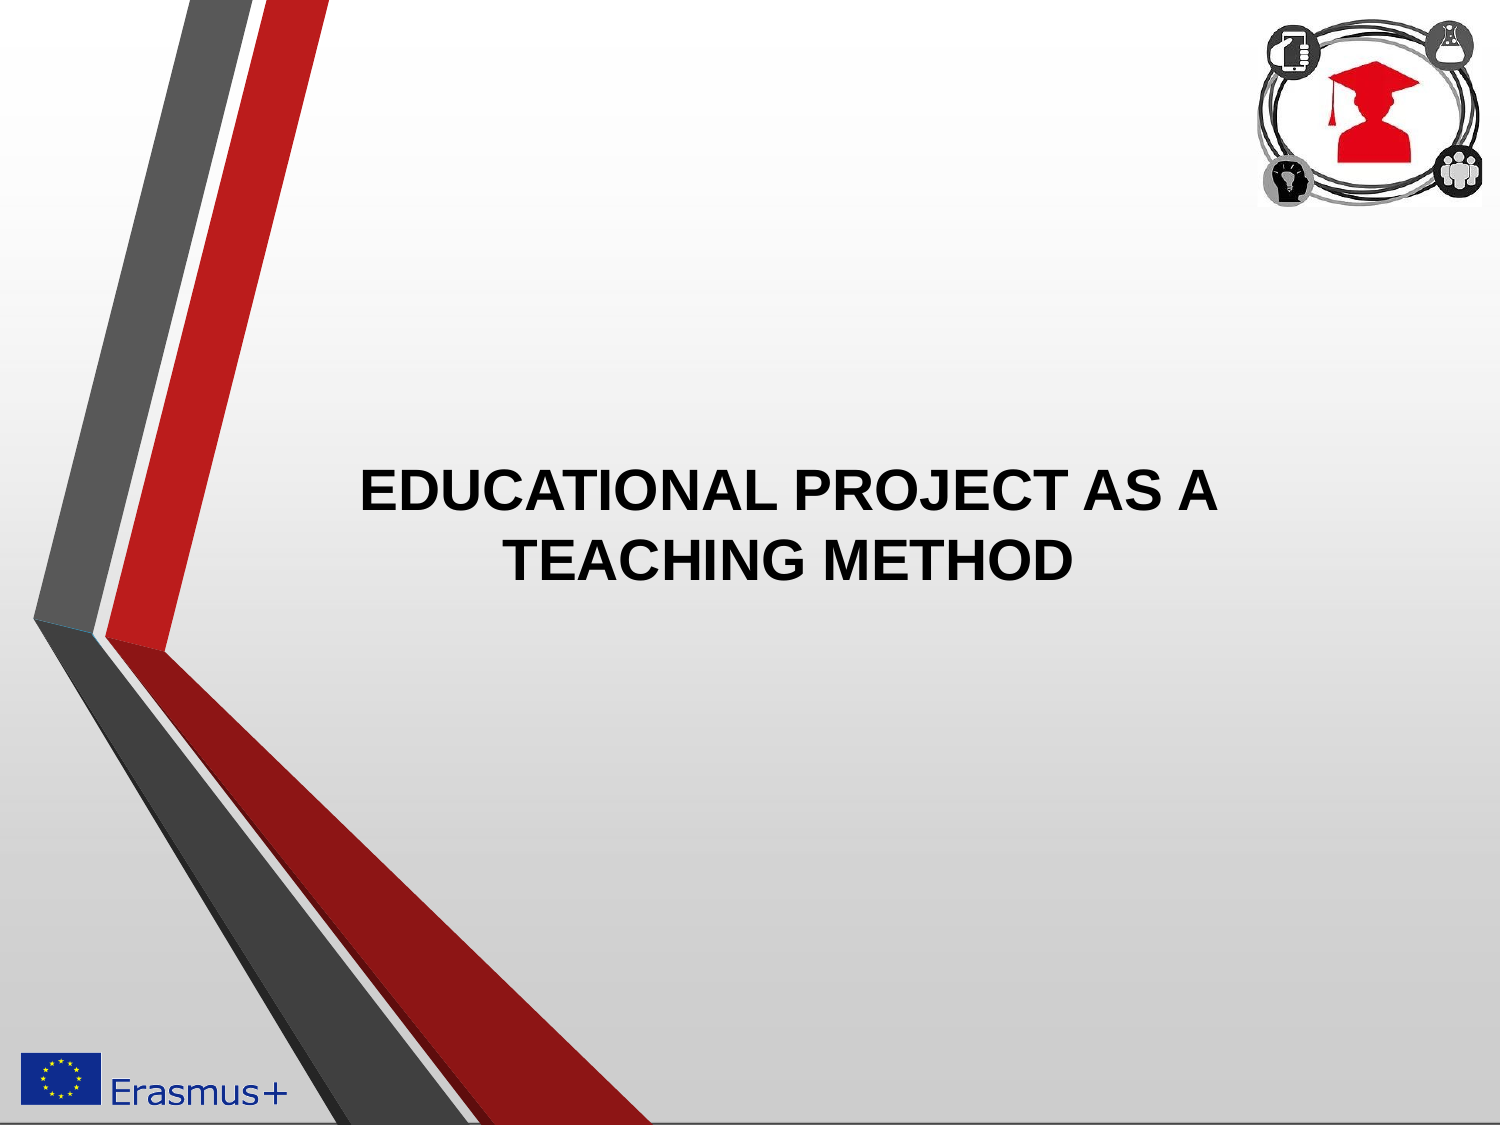

# EDUCATIONAL PROJECT AS A TEACHING METHOD